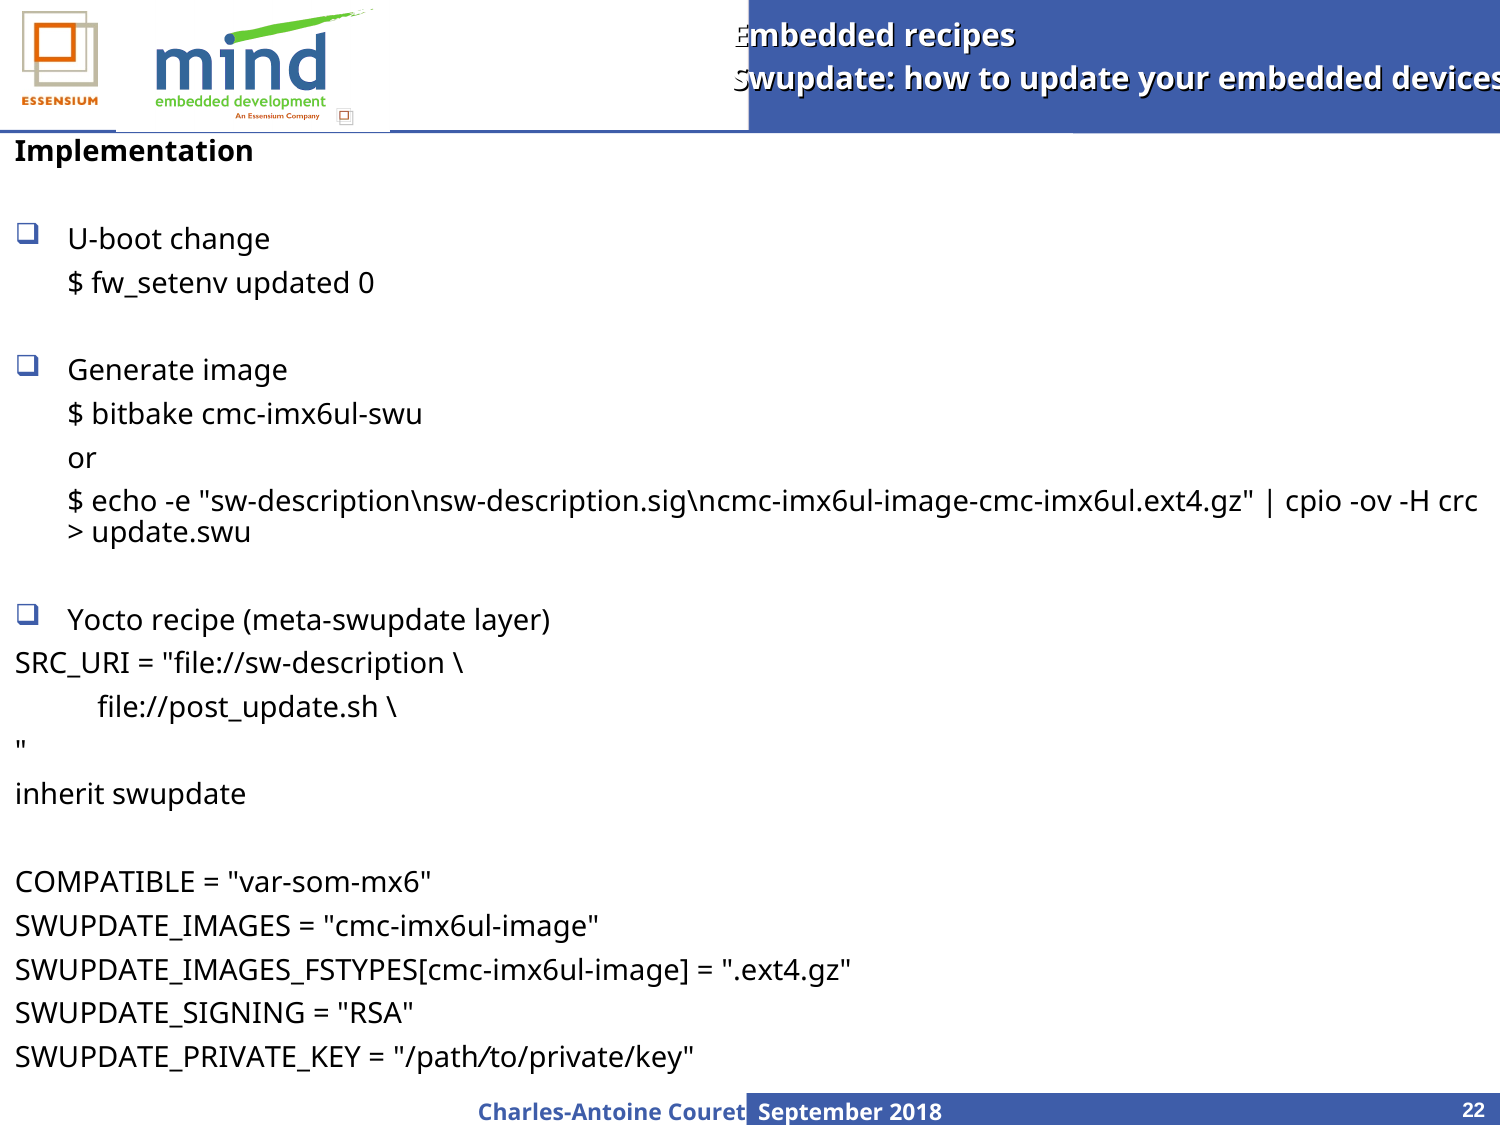

Embedded recipes
Swupdate: how to update your embedded devices?
# Implementation
U-boot change
$ fw_setenv updated 0
Generate image
$ bitbake cmc-imx6ul-swu
or
$ echo -e "sw-description\nsw-description.sig\ncmc-imx6ul-image-cmc-imx6ul.ext4.gz" | cpio -ov -H crc > update.swu
Yocto recipe (meta-swupdate layer)
SRC_URI = "file://sw-description \
 file://post_update.sh \
"
inherit swupdate
COMPATIBLE = "var-som-mx6"
SWUPDATE_IMAGES = "cmc-imx6ul-image"
SWUPDATE_IMAGES_FSTYPES[cmc-imx6ul-image] = ".ext4.gz"
SWUPDATE_SIGNING = "RSA"
SWUPDATE_PRIVATE_KEY = "/path/to/private/key"
Charles-Antoine Couret September 2018